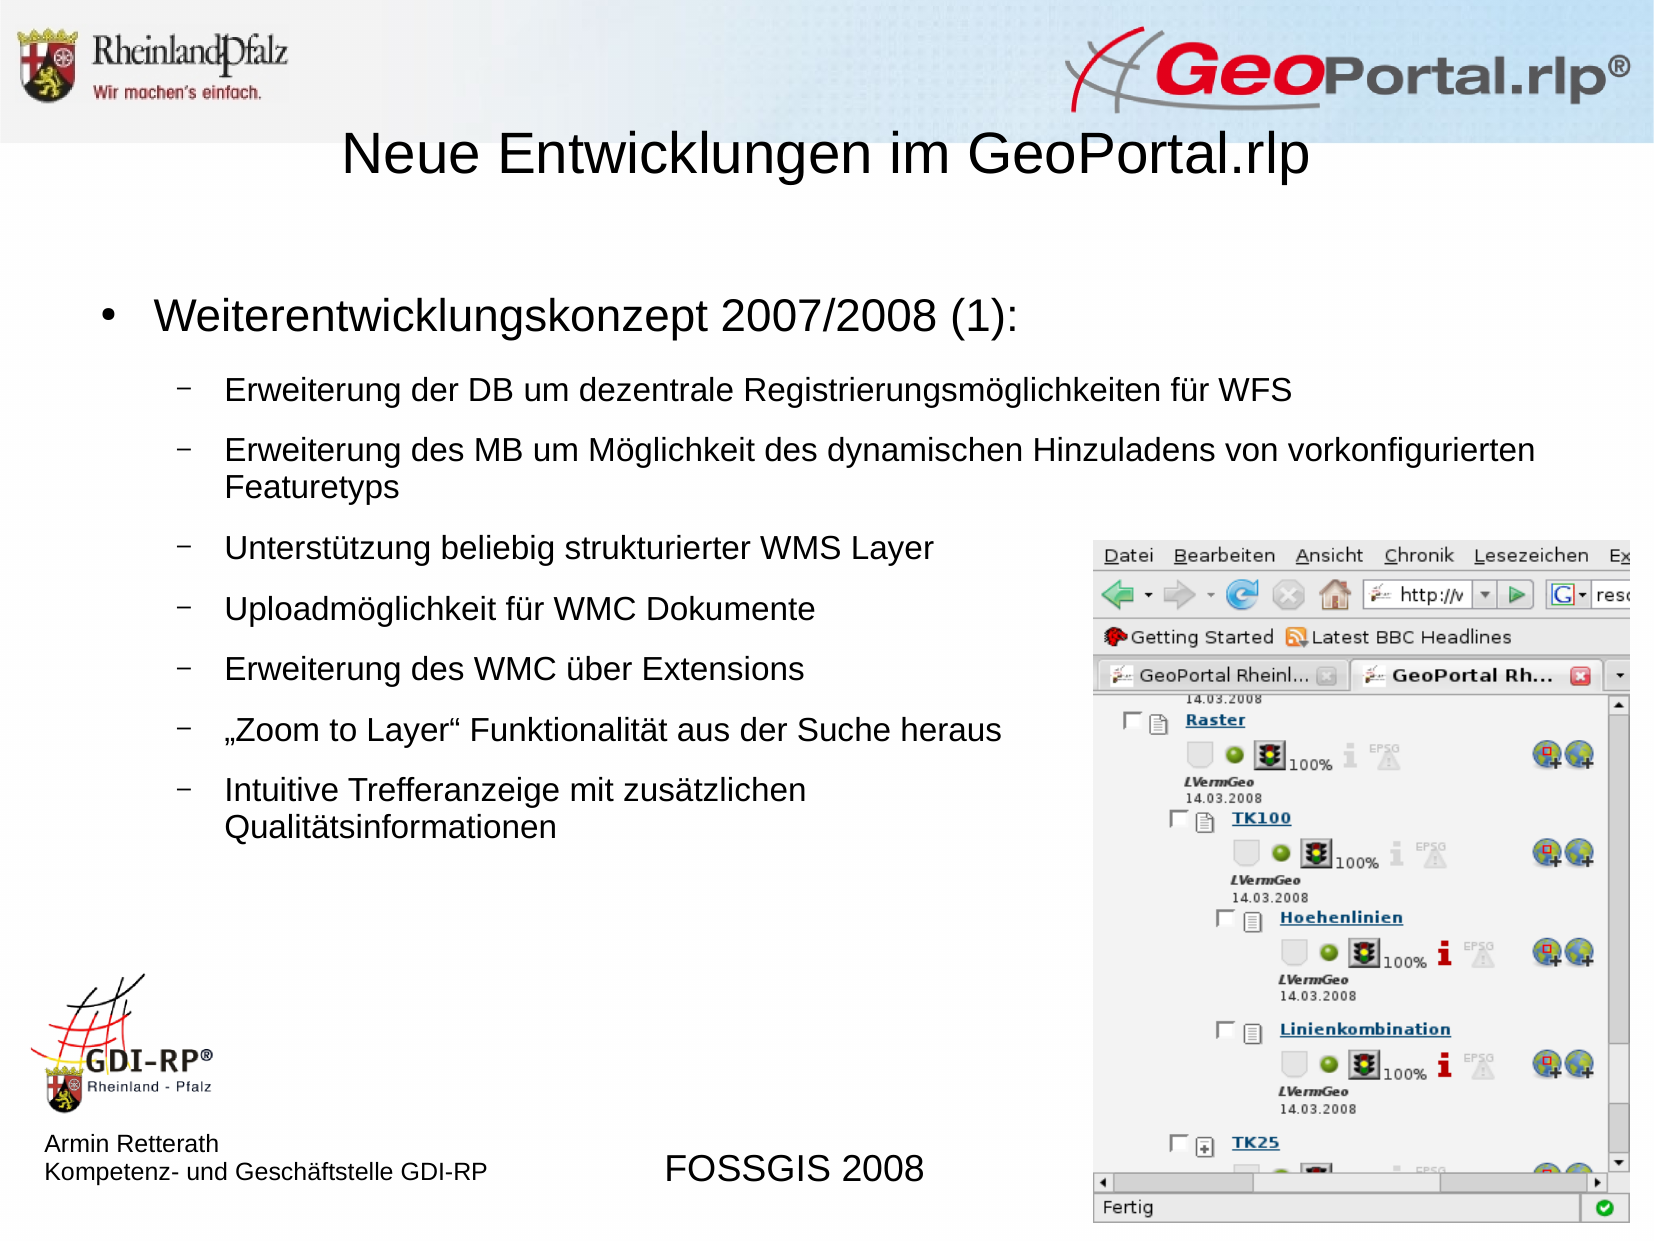

# Neue Entwicklungen im GeoPortal.rlp
Weiterentwicklungskonzept 2007/2008 (1):
Erweiterung der DB um dezentrale Registrierungsmöglichkeiten für WFS
Erweiterung des MB um Möglichkeit des dynamischen Hinzuladens von vorkonfigurierten Featuretyps
Unterstützung beliebig strukturierter WMS Layer
Uploadmöglichkeit für WMC Dokumente
Erweiterung des WMC über Extensions
„Zoom to Layer“ Funktionalität aus der Suche heraus
Intuitive Trefferanzeige mit zusätzlichen
Qualitätsinformationen